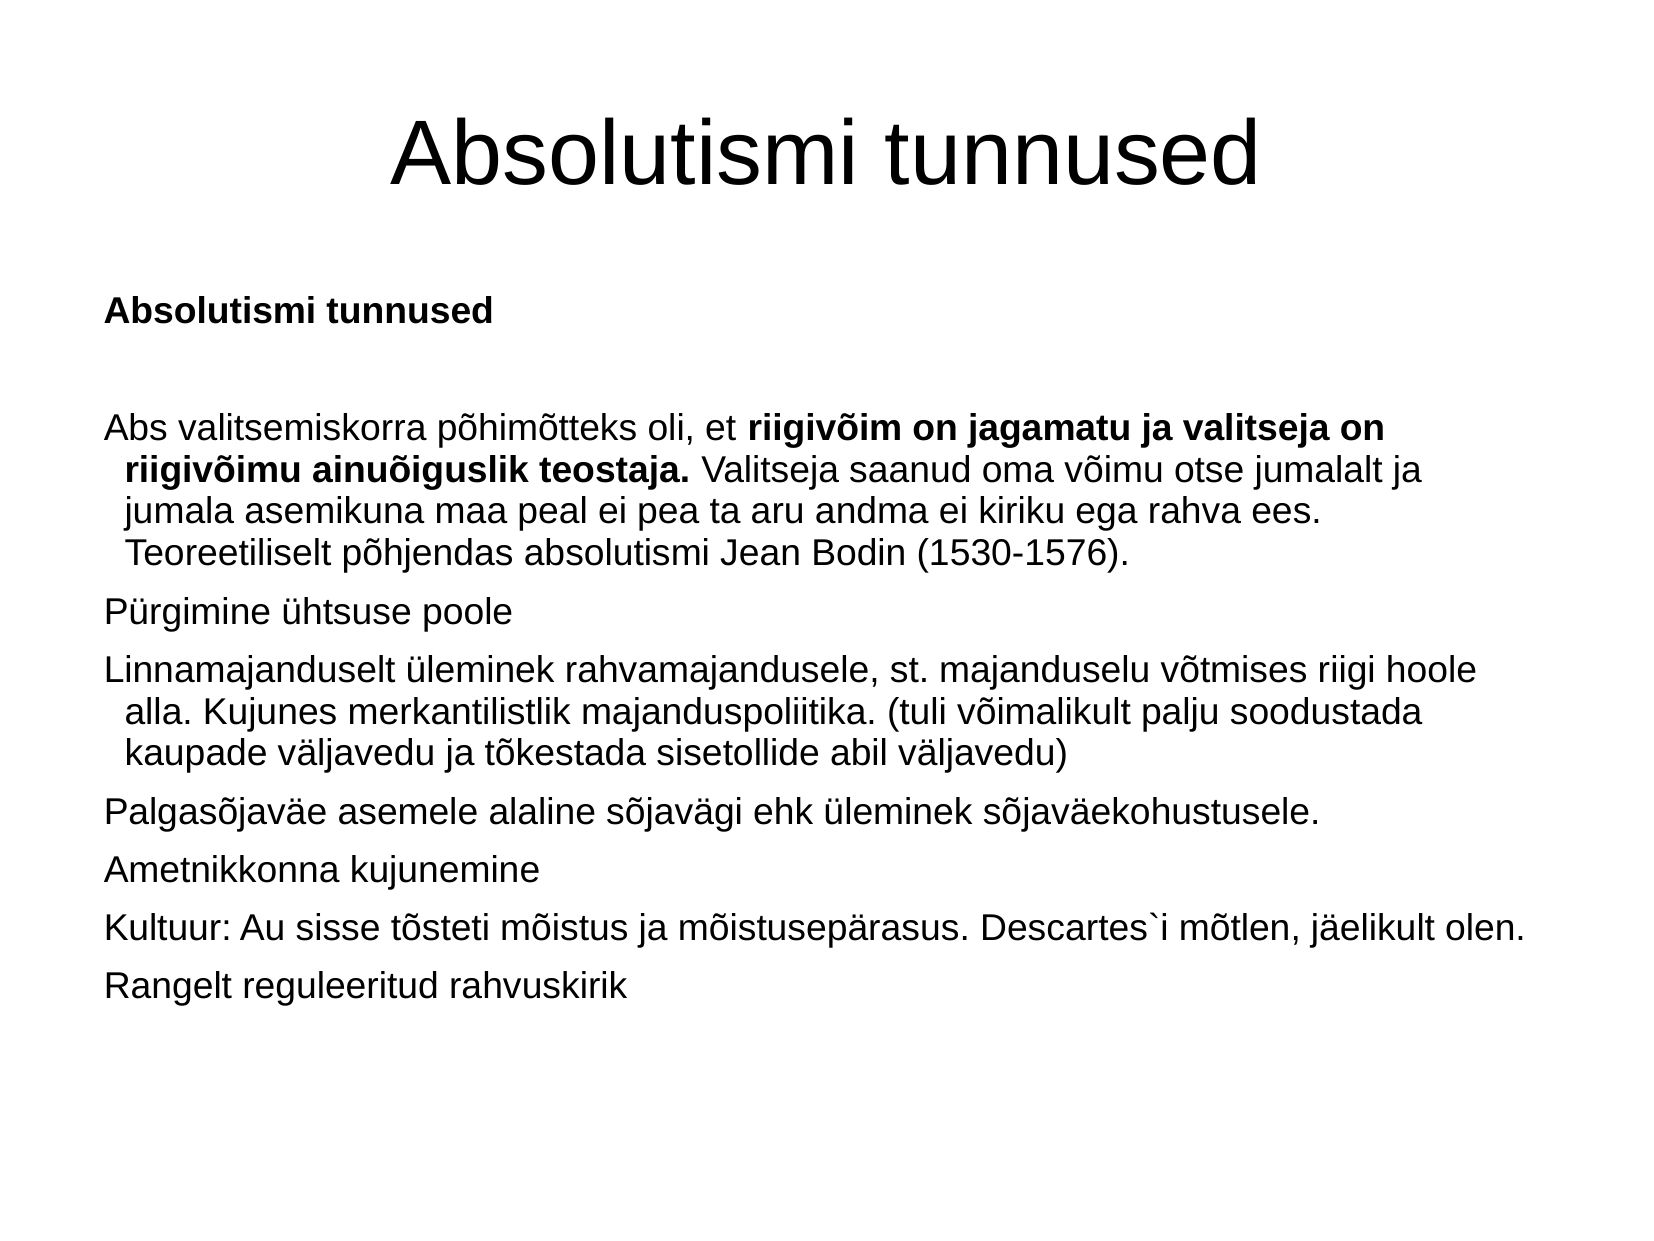

# Absolutismi tunnused
Absolutismi tunnused
Abs valitsemiskorra põhimõtteks oli, et riigivõim on jagamatu ja valitseja on riigivõimu ainuõiguslik teostaja. Valitseja saanud oma võimu otse jumalalt ja jumala asemikuna maa peal ei pea ta aru andma ei kiriku ega rahva ees. Teoreetiliselt põhjendas absolutismi Jean Bodin (1530-1576).
Pürgimine ühtsuse poole
Linnamajanduselt üleminek rahvamajandusele, st. majanduselu võtmises riigi hoole alla. Kujunes merkantilistlik majanduspoliitika. (tuli võimalikult palju soodustada kaupade väljavedu ja tõkestada sisetollide abil väljavedu)
Palgasõjaväe asemele alaline sõjavägi ehk üleminek sõjaväekohustusele.
Ametnikkonna kujunemine
Kultuur: Au sisse tõsteti mõistus ja mõistusepärasus. Descartes`i mõtlen, jäelikult olen.
Rangelt reguleeritud rahvuskirik